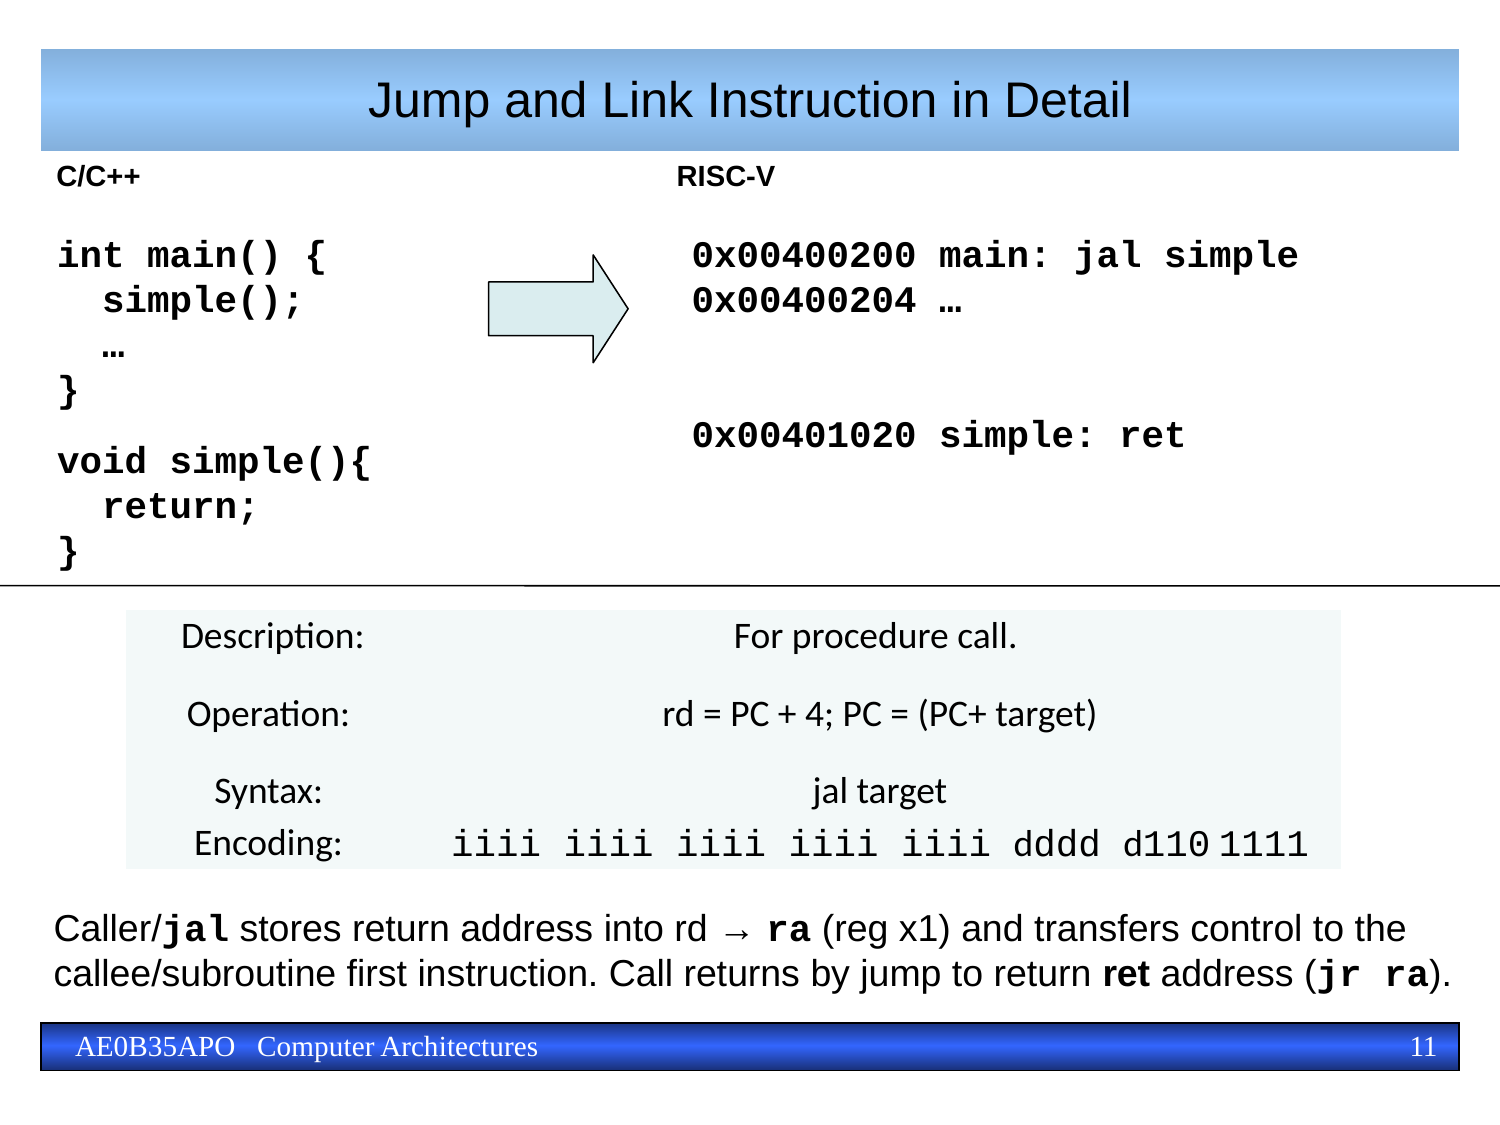

# Jump and Link Instruction in Detail
C/C++
RISC-V
0x00400200 main: jal simple
0x00400204 …
0x00401020 simple: ret
int main() {
 simple();
 …
}
void simple(){
 return;
}
| Description: | For procedure call. |
| --- | --- |
| Operation: | rd = PC + 4; PC = (PC+ target) |
| Syntax: | jal target |
| Encoding: | iiii iiii iiii iiii iiii dddd d110 1111 |
Caller/jal stores return address into rd → ra (reg x1) and transfers control to the callee/subroutine first instruction. Call returns by jump to return ret address (jr ra).
AE0B35APO Computer Architectures
11